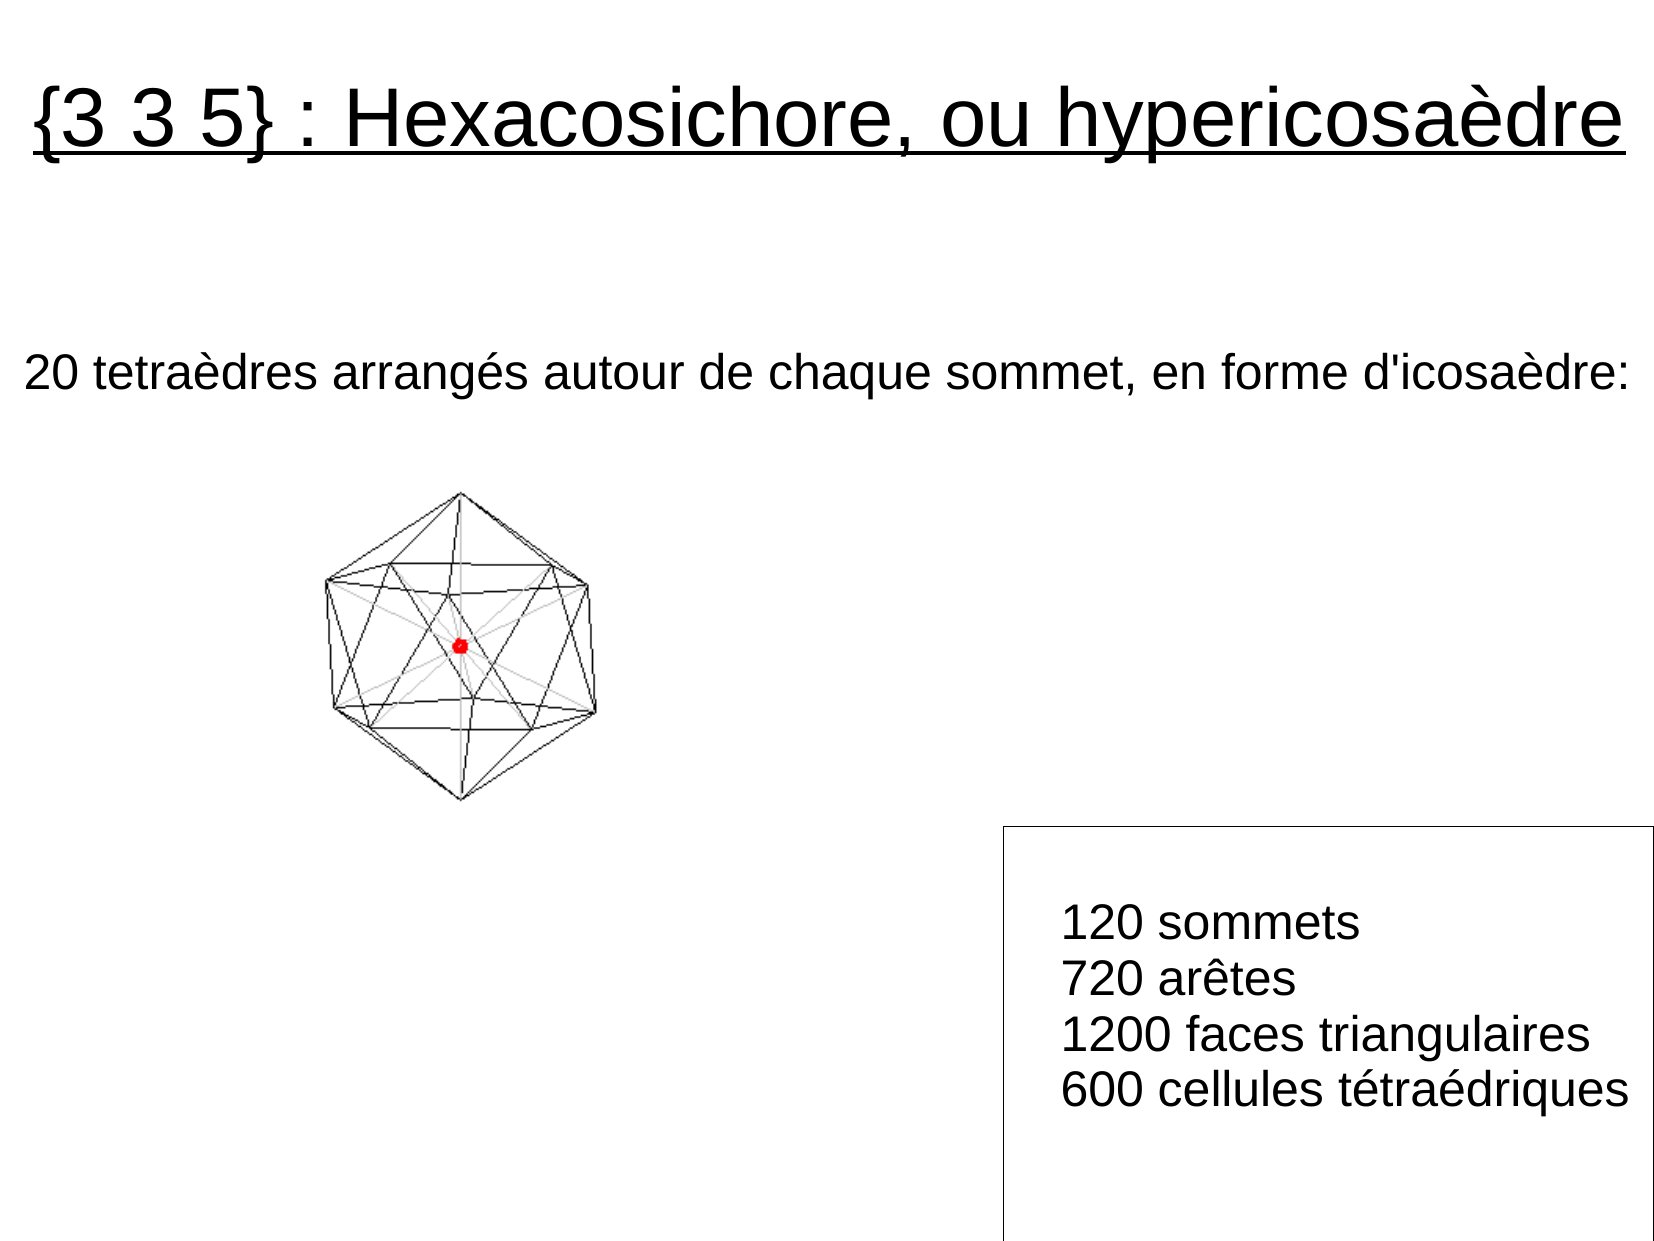

# {3 3 5} : Hexacosichore, ou hypericosaèdre
20 tetraèdres arrangés autour de chaque sommet, en forme d'icosaèdre:
			 120 sommets
			 720 arêtes
			 1200 faces triangulaires
 		 600 cellules tétraédriques